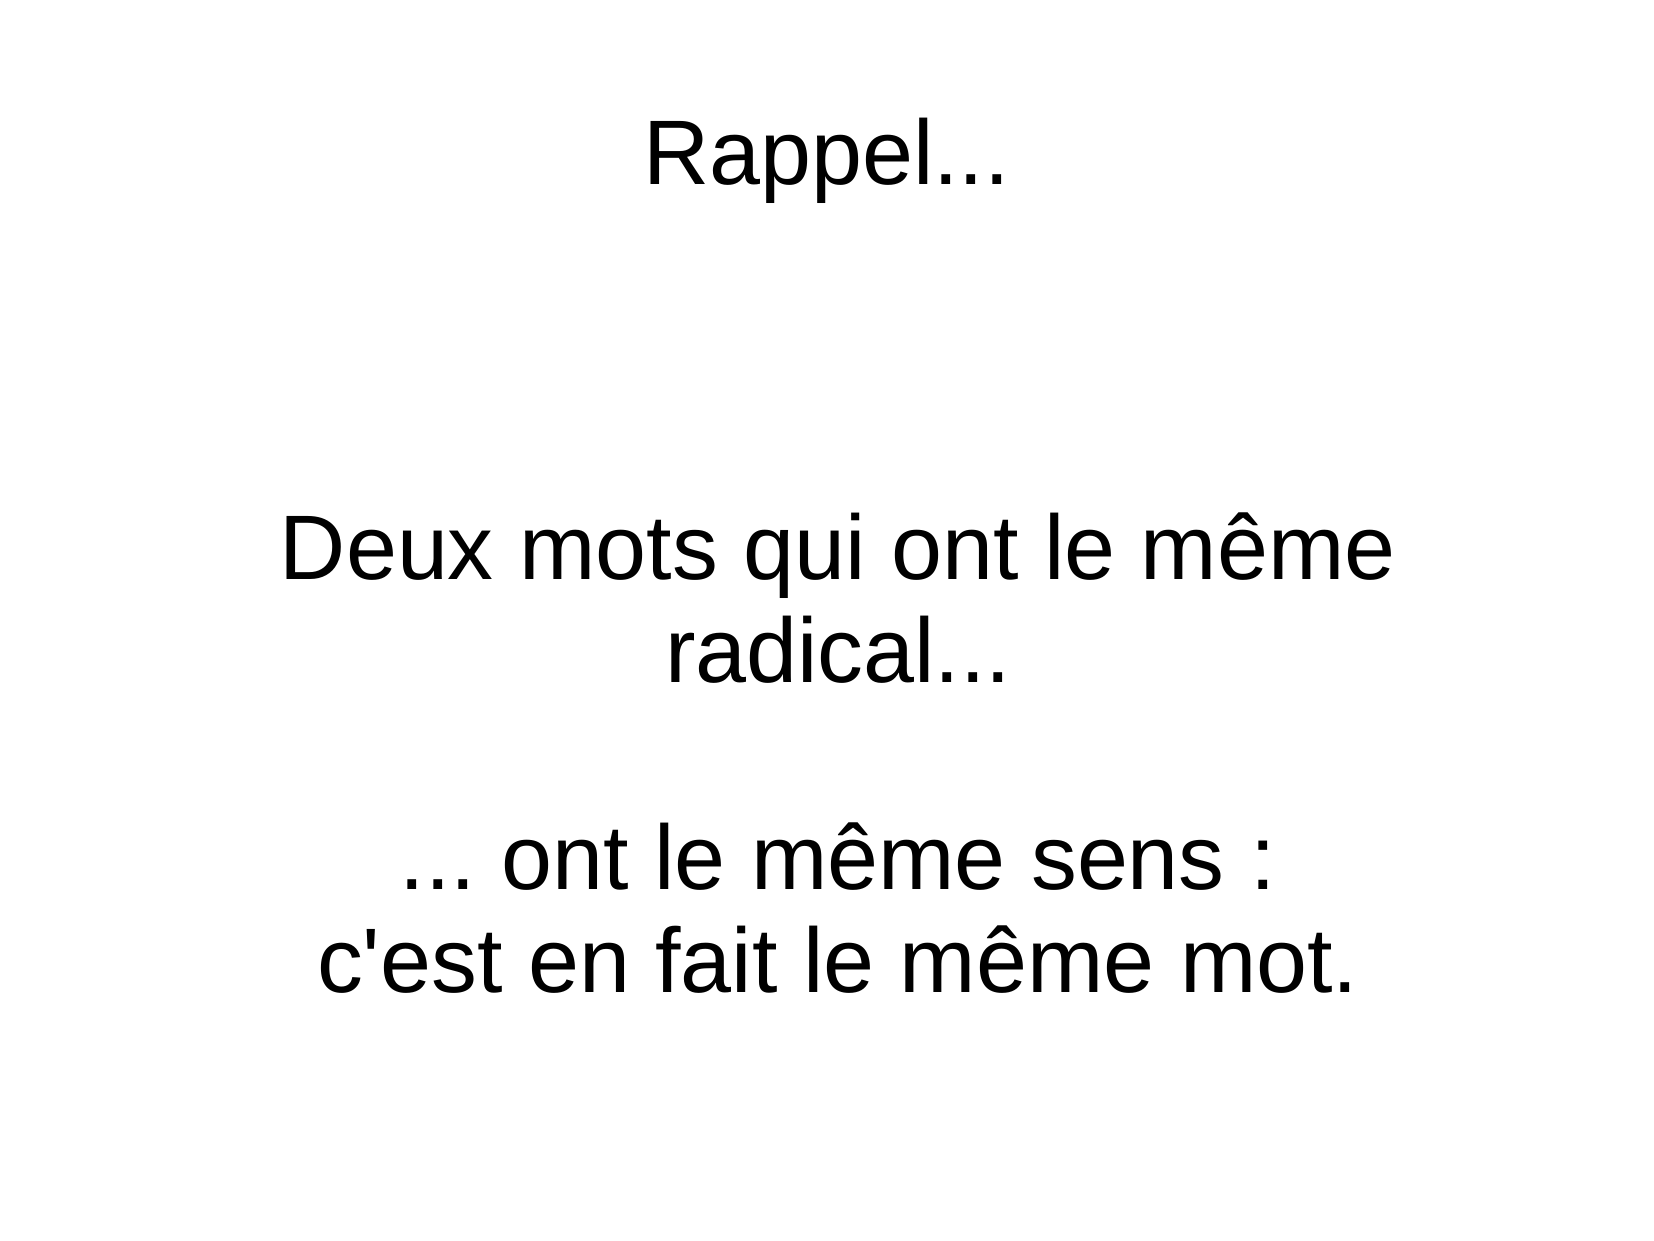

# Rappel...
Deux mots qui ont le même radical...
... ont le même sens :
c'est en fait le même mot.